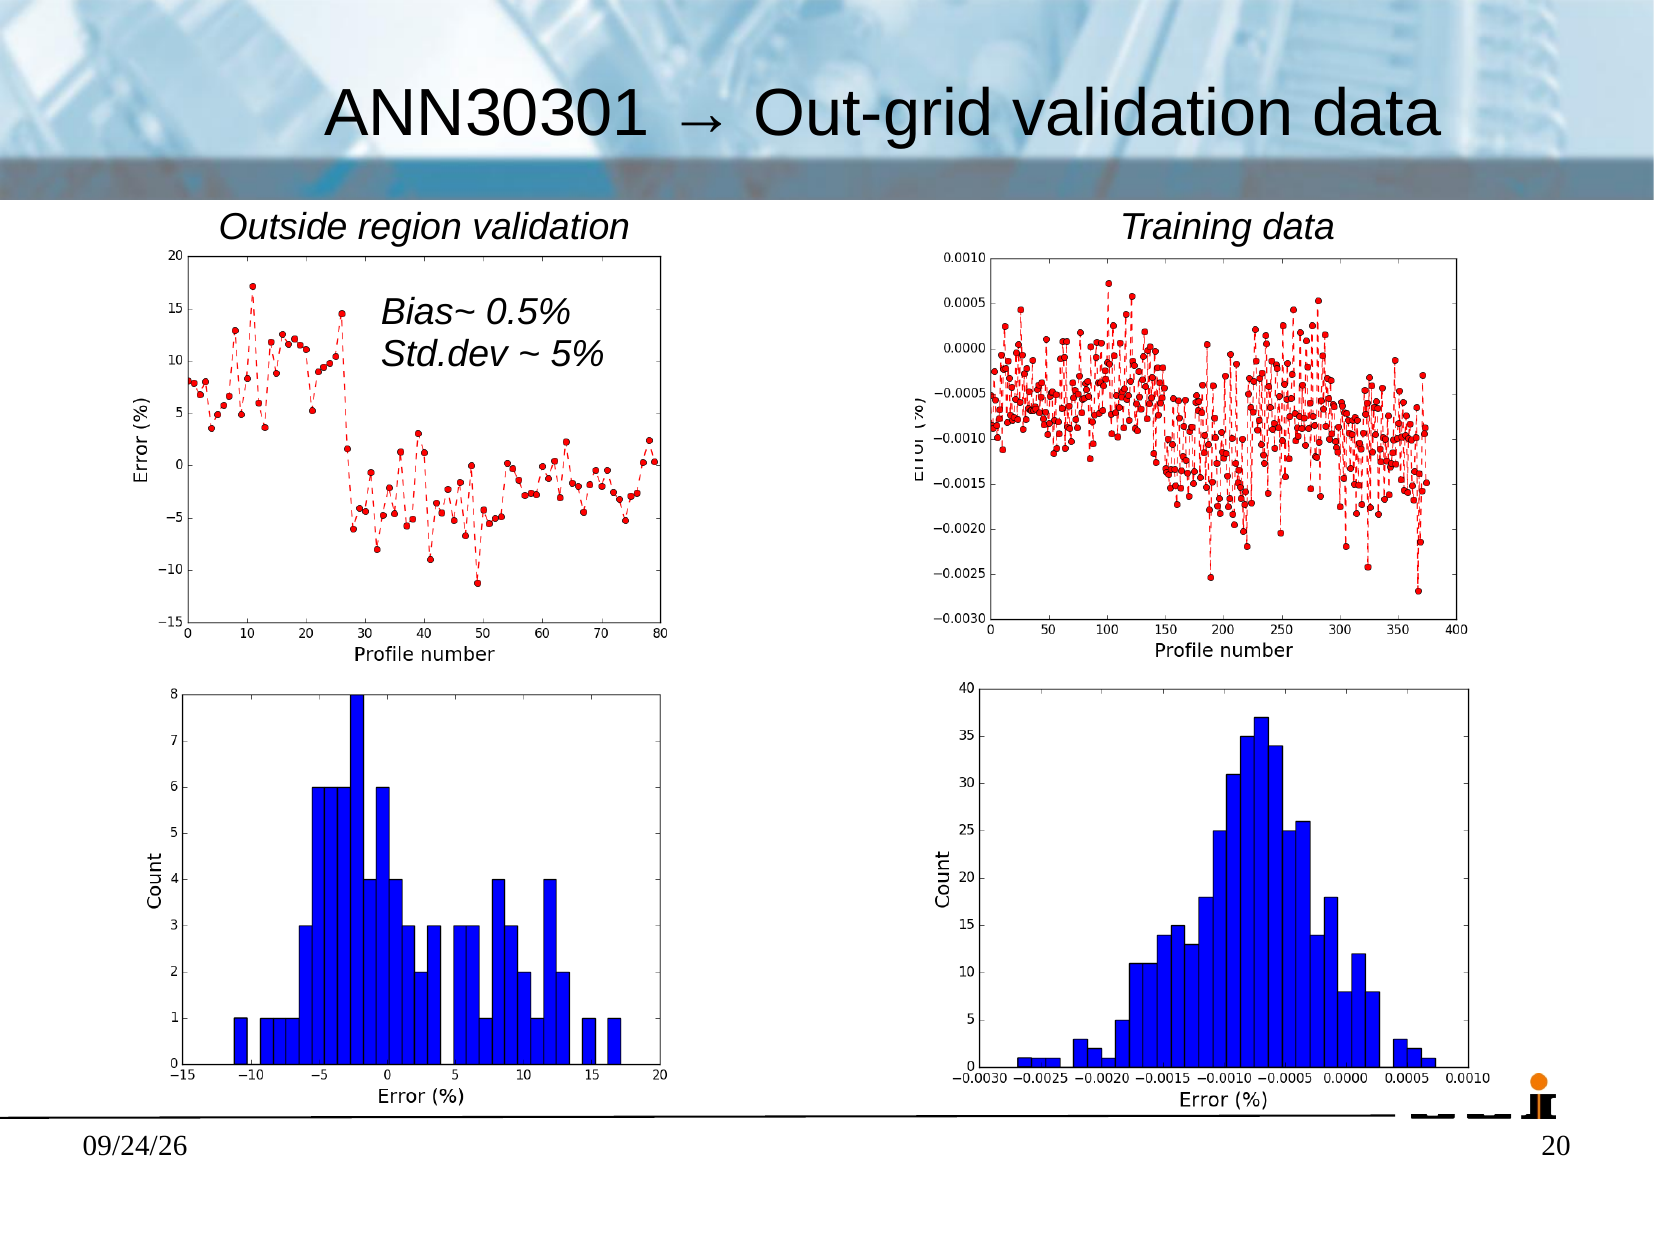

ANN30301 → Out-grid validation data
Outside region validation
Training data
Bias~ 0.5%
Std.dev ~ 5%
20